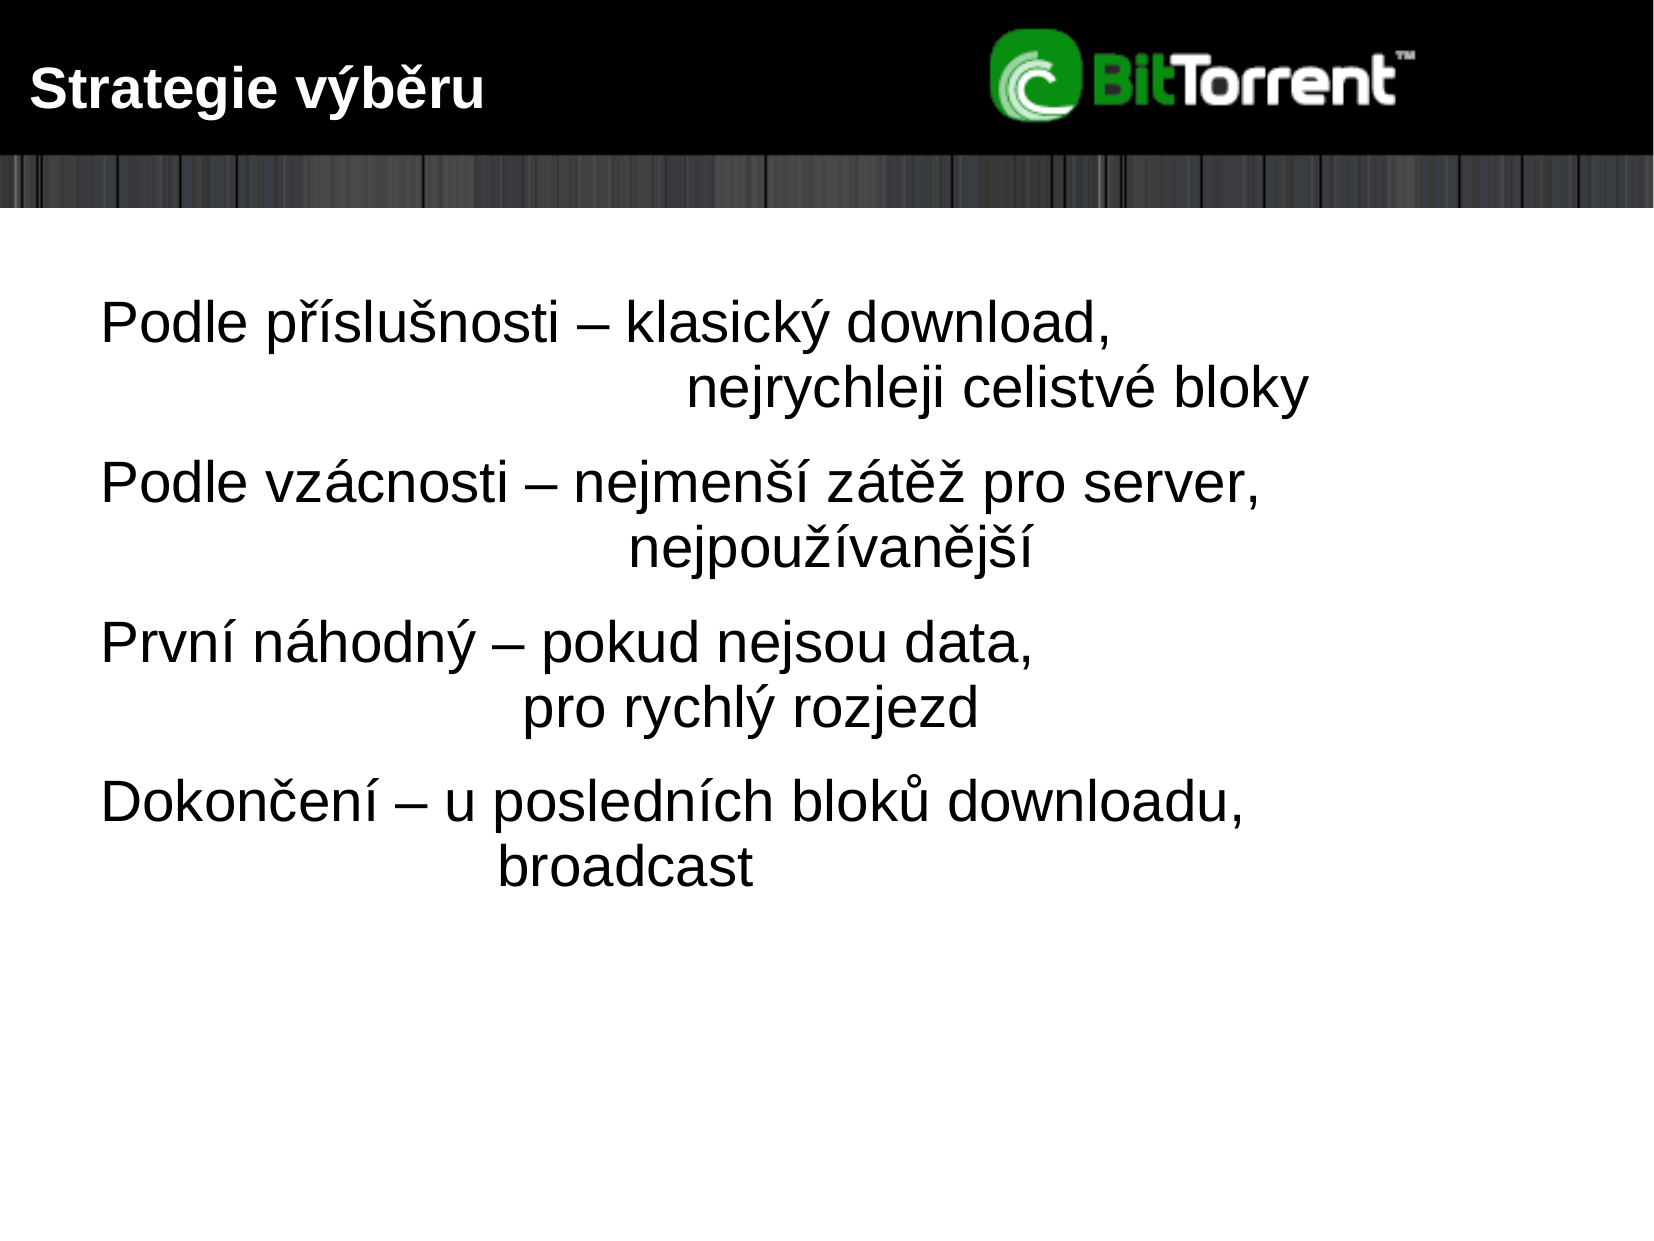

# Strategie výběru
Podle příslušnosti – klasický download,													 nejrychleji celistvé bloky
Podle vzácnosti – nejmenší zátěž pro server, 										 nejpoužívanější
První náhodný – pokud nejsou data,													pro rychlý rozjezd
Dokončení – u posledních bloků downloadu, 								 broadcast